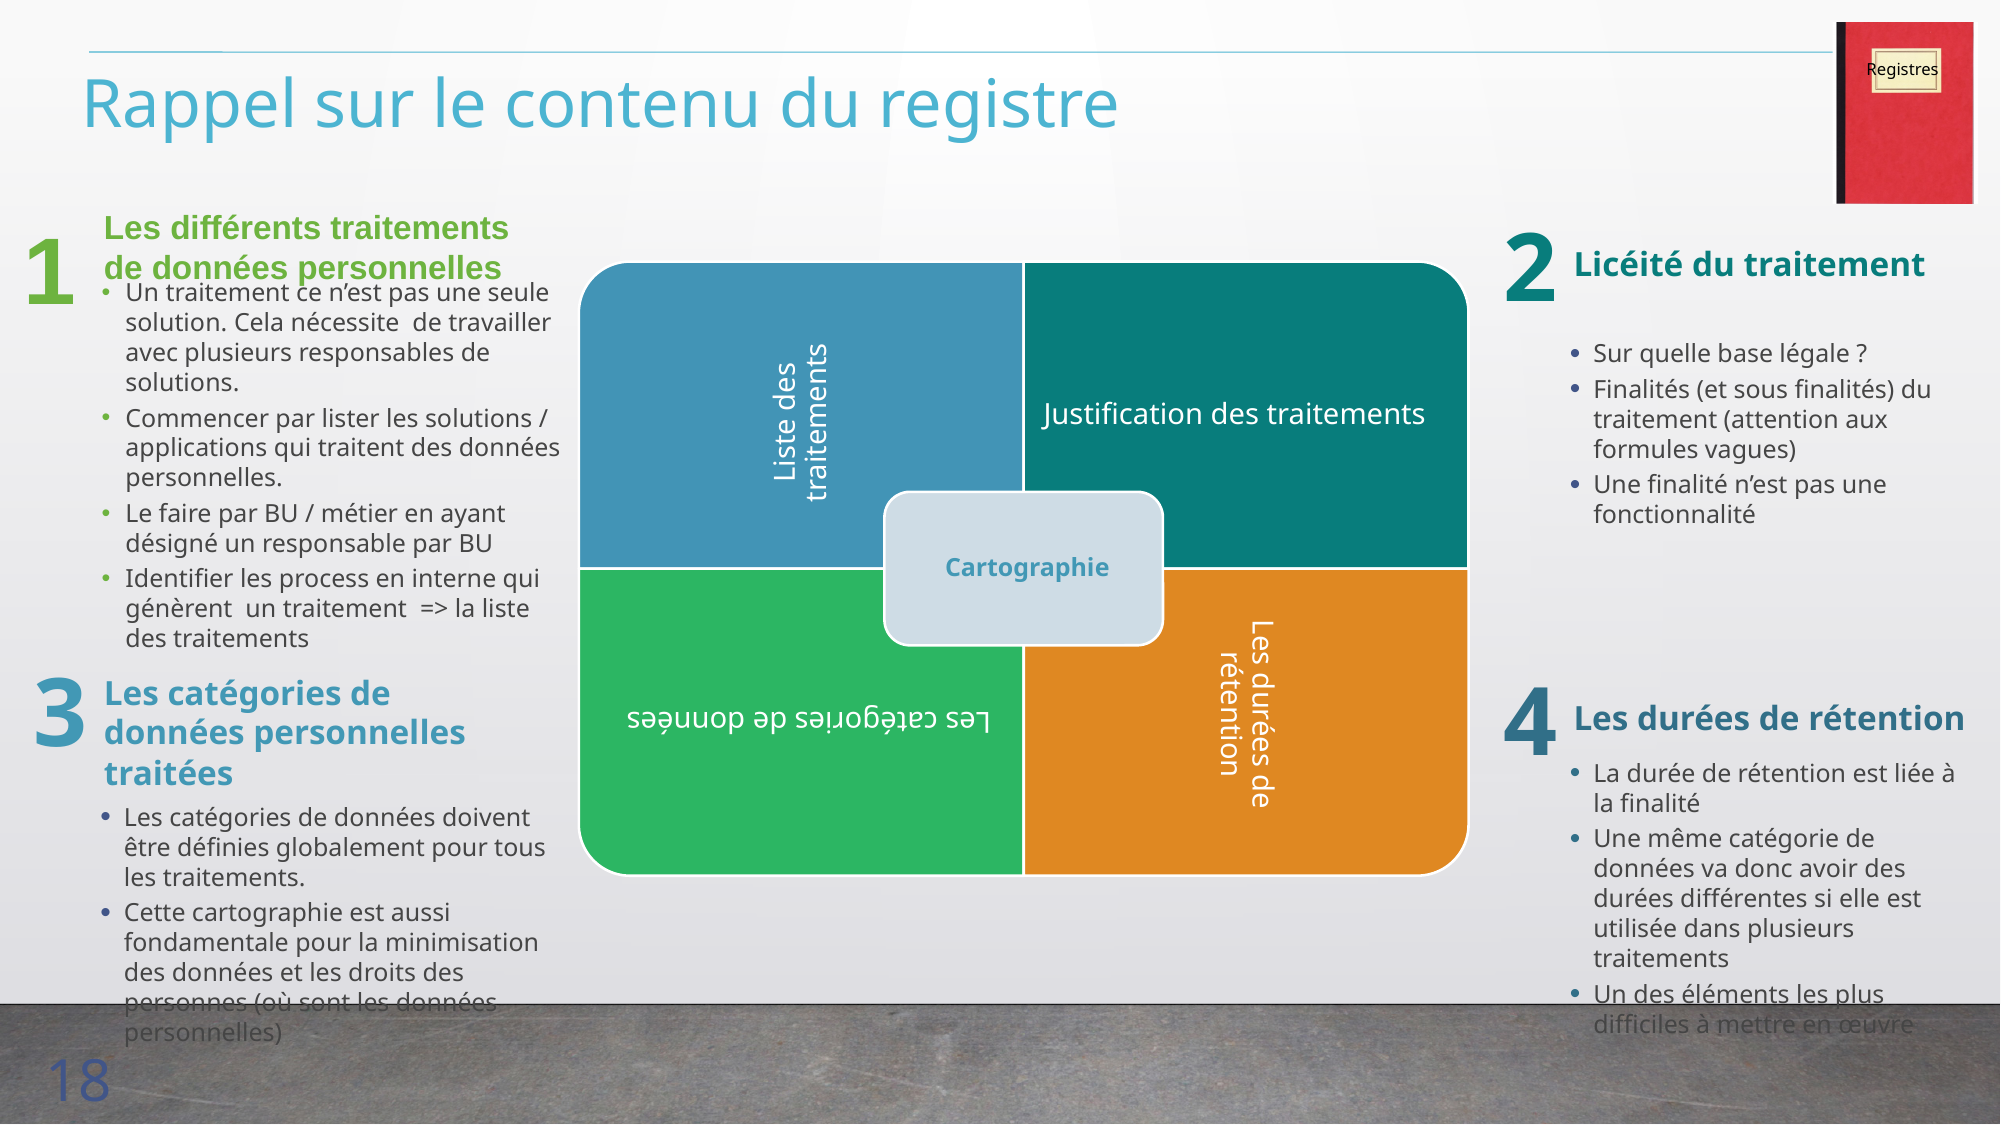

Registres
# Rappel sur le contenu du registre
Les différents traitements de données personnelles
2
1
Licéité du traitement
Liste des traitements
Justification des traitements
Cartographie
Les durées de rétention
Les catégories de données
Un traitement ce n’est pas une seule solution. Cela nécessite de travailler avec plusieurs responsables de solutions.
Commencer par lister les solutions / applications qui traitent des données personnelles.
Le faire par BU / métier en ayant désigné un responsable par BU
Identifier les process en interne qui génèrent un traitement => la liste des traitements
Sur quelle base légale ?
Finalités (et sous finalités) du traitement (attention aux formules vagues)
Une finalité n’est pas une fonctionnalité
3
4
Les catégories de données personnelles traitées
Les durées de rétention
La durée de rétention est liée à la finalité
Une même catégorie de données va donc avoir des durées différentes si elle est utilisée dans plusieurs traitements
Un des éléments les plus difficiles à mettre en œuvre
Les catégories de données doivent être définies globalement pour tous les traitements.
Cette cartographie est aussi fondamentale pour la minimisation des données et les droits des personnes (où sont les données personnelles)